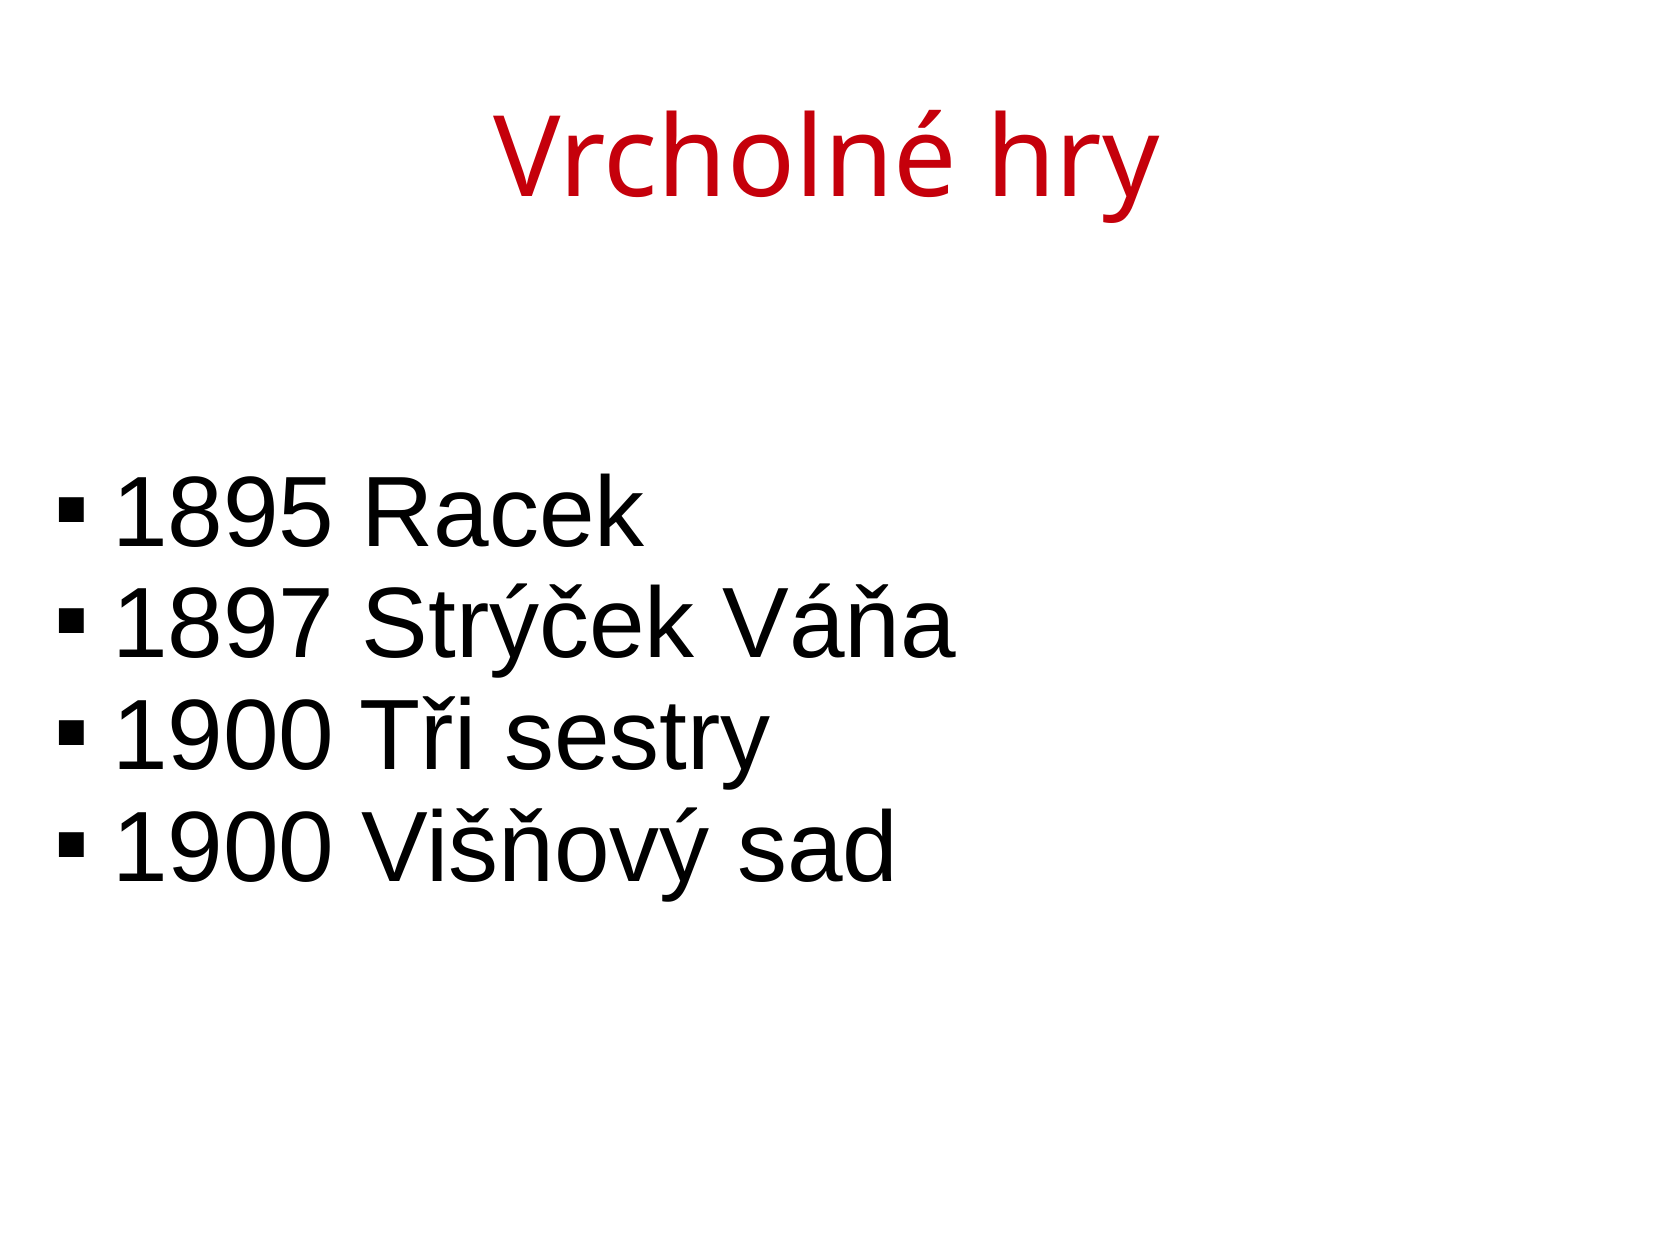

# Vrcholné hry
 1895 Racek
 1897 Strýček Váňa
 1900 Tři sestry
 1900 Višňový sad